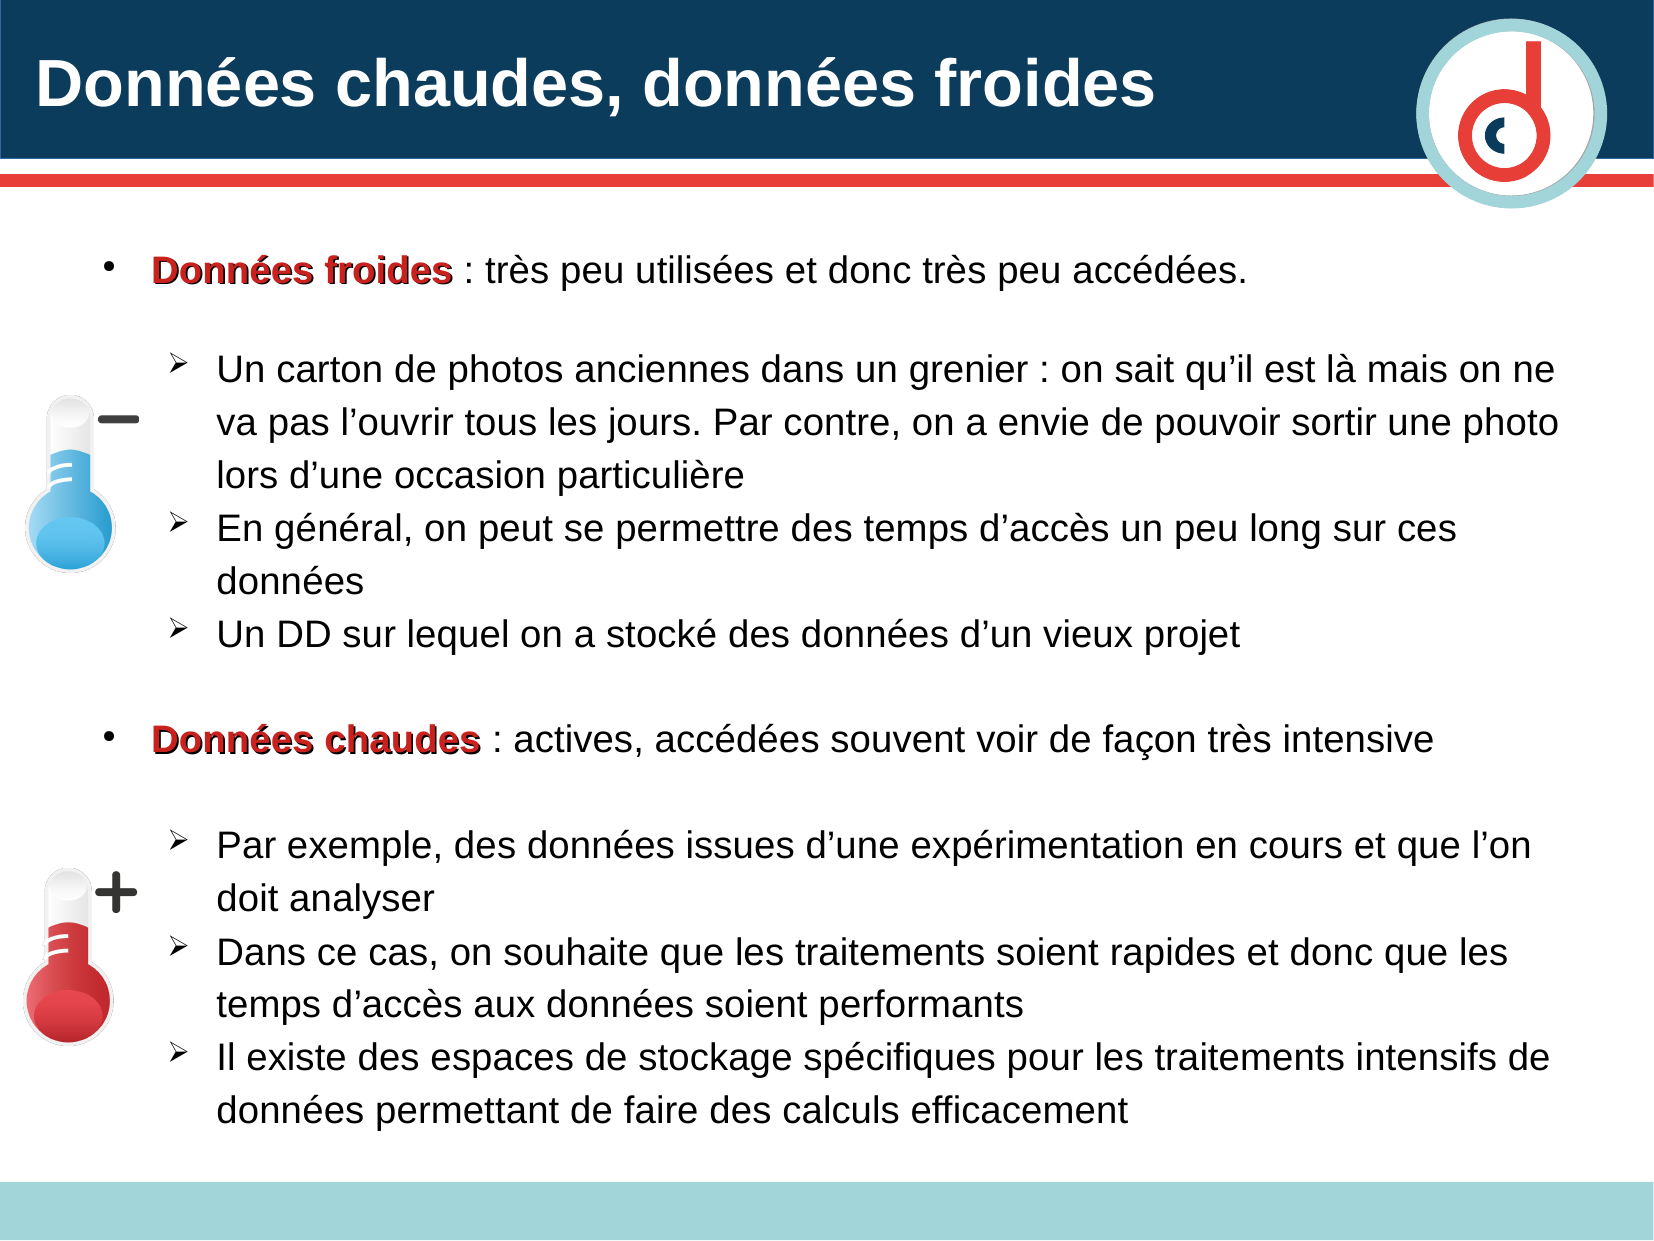

# Données chaudes, données froides
Données froides : très peu utilisées et donc très peu accédées.
Un carton de photos anciennes dans un grenier : on sait qu’il est là mais on ne va pas l’ouvrir tous les jours. Par contre, on a envie de pouvoir sortir une photo lors d’une occasion particulière
En général, on peut se permettre des temps d’accès un peu long sur ces données
Un DD sur lequel on a stocké des données d’un vieux projet
Données chaudes : actives, accédées souvent voir de façon très intensive
Par exemple, des données issues d’une expérimentation en cours et que l’on doit analyser
Dans ce cas, on souhaite que les traitements soient rapides et donc que les temps d’accès aux données soient performants
Il existe des espaces de stockage spécifiques pour les traitements intensifs de données permettant de faire des calculs efficacement